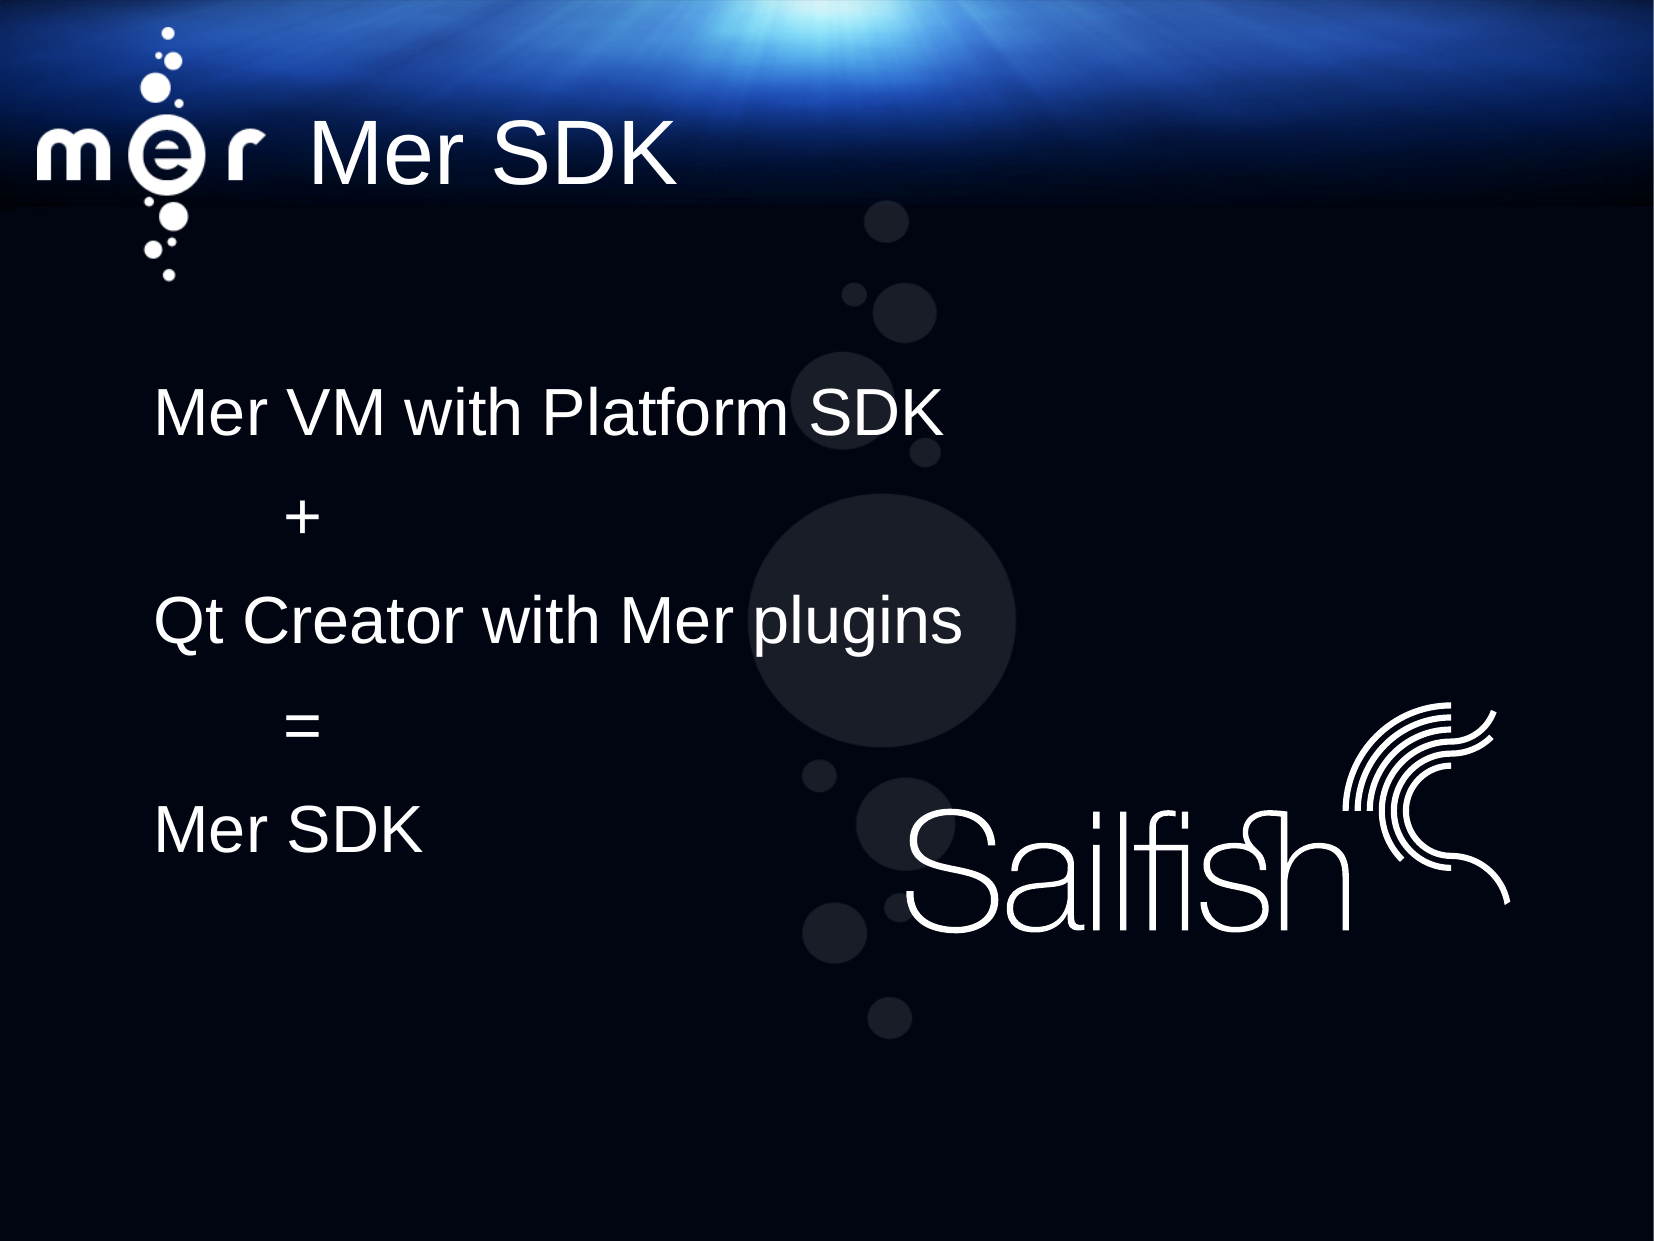

# Mer SDK
Mer VM with Platform SDK
 +
Qt Creator with Mer plugins
 =
Mer SDK